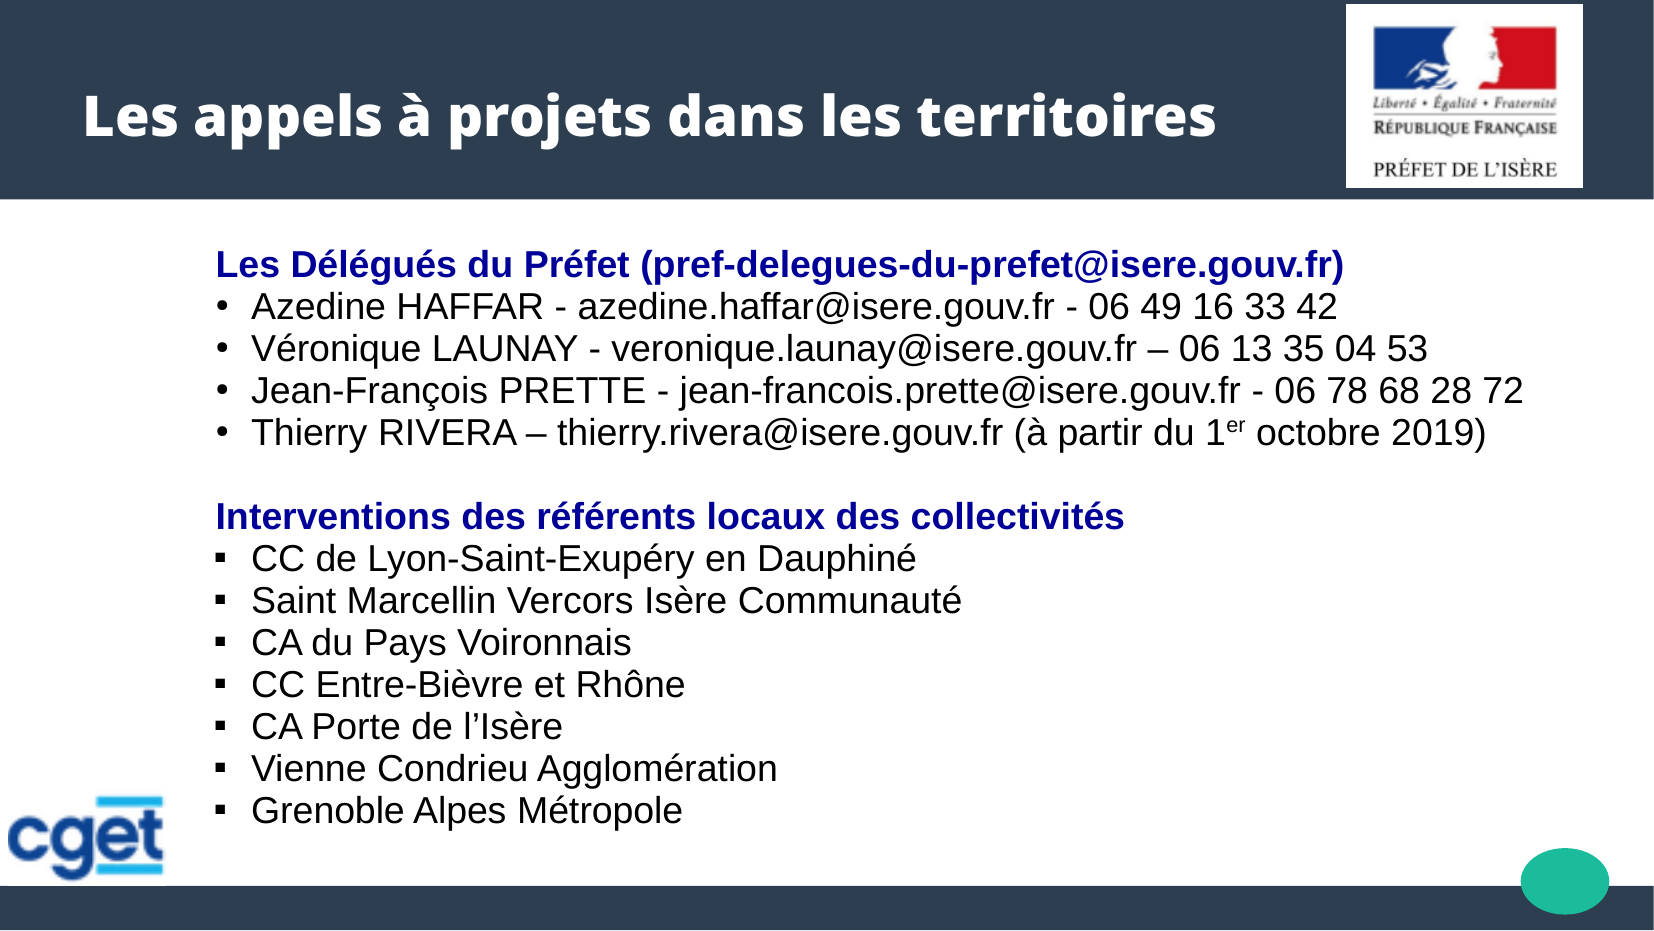

# Les appels à projets dans les territoires
Les Délégués du Préfet (pref-delegues-du-prefet@isere.gouv.fr)
Azedine HAFFAR - azedine.haffar@isere.gouv.fr - 06 49 16 33 42
Véronique LAUNAY - veronique.launay@isere.gouv.fr – 06 13 35 04 53
Jean-François PRETTE - jean-francois.prette@isere.gouv.fr - 06 78 68 28 72
Thierry RIVERA – thierry.rivera@isere.gouv.fr (à partir du 1er octobre 2019)
Interventions des référents locaux des collectivités
CC de Lyon-Saint-Exupéry en Dauphiné
Saint Marcellin Vercors Isère Communauté
CA du Pays Voironnais
CC Entre-Bièvre et Rhône
CA Porte de l’Isère
Vienne Condrieu Agglomération
Grenoble Alpes Métropole